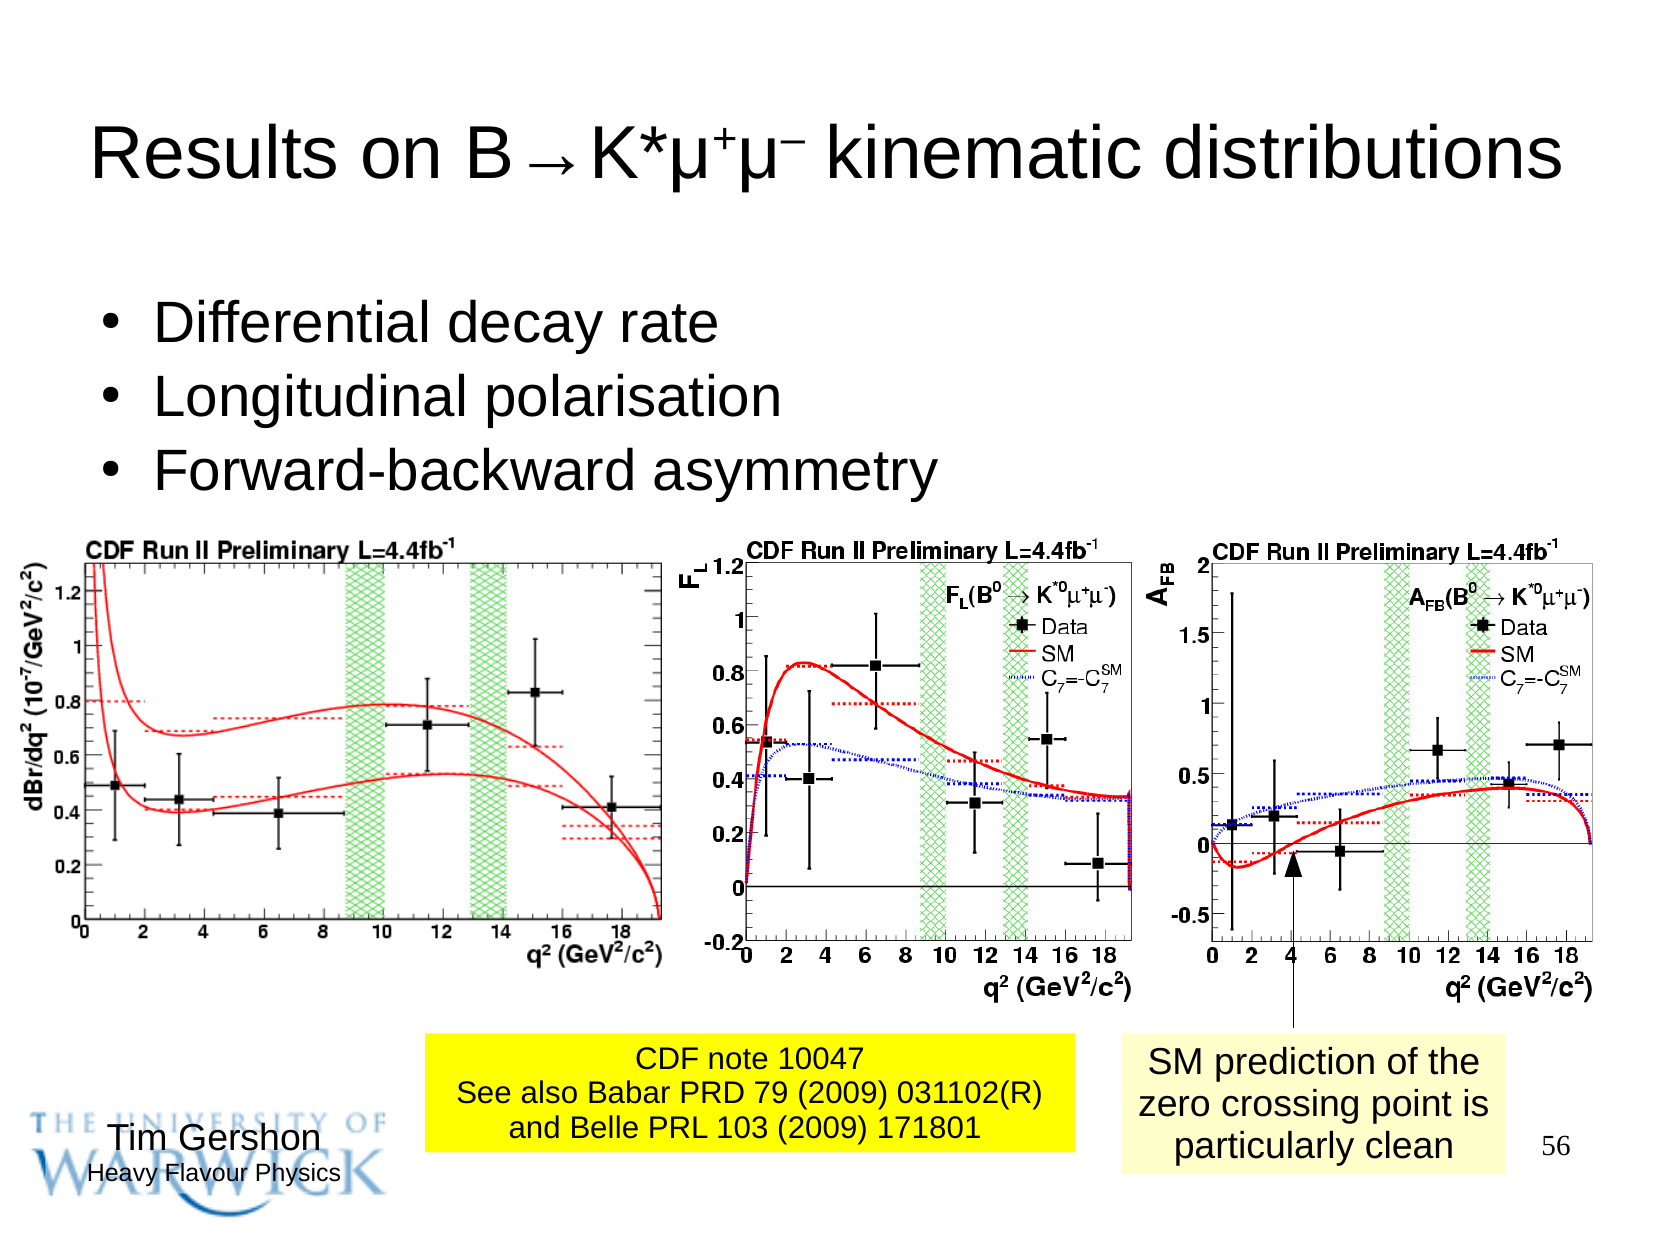

# Results on B→K*μ+μ– kinematic distributions
Differential decay rate
Longitudinal polarisation
Forward-backward asymmetry
CDF note 10047
See also Babar PRD 79 (2009) 031102(R) and Belle PRL 103 (2009) 171801
SM prediction of the zero crossing point is particularly clean
Tim Gershon
B physics experiments
Tim Gershon
Heavy Flavour Physics
56